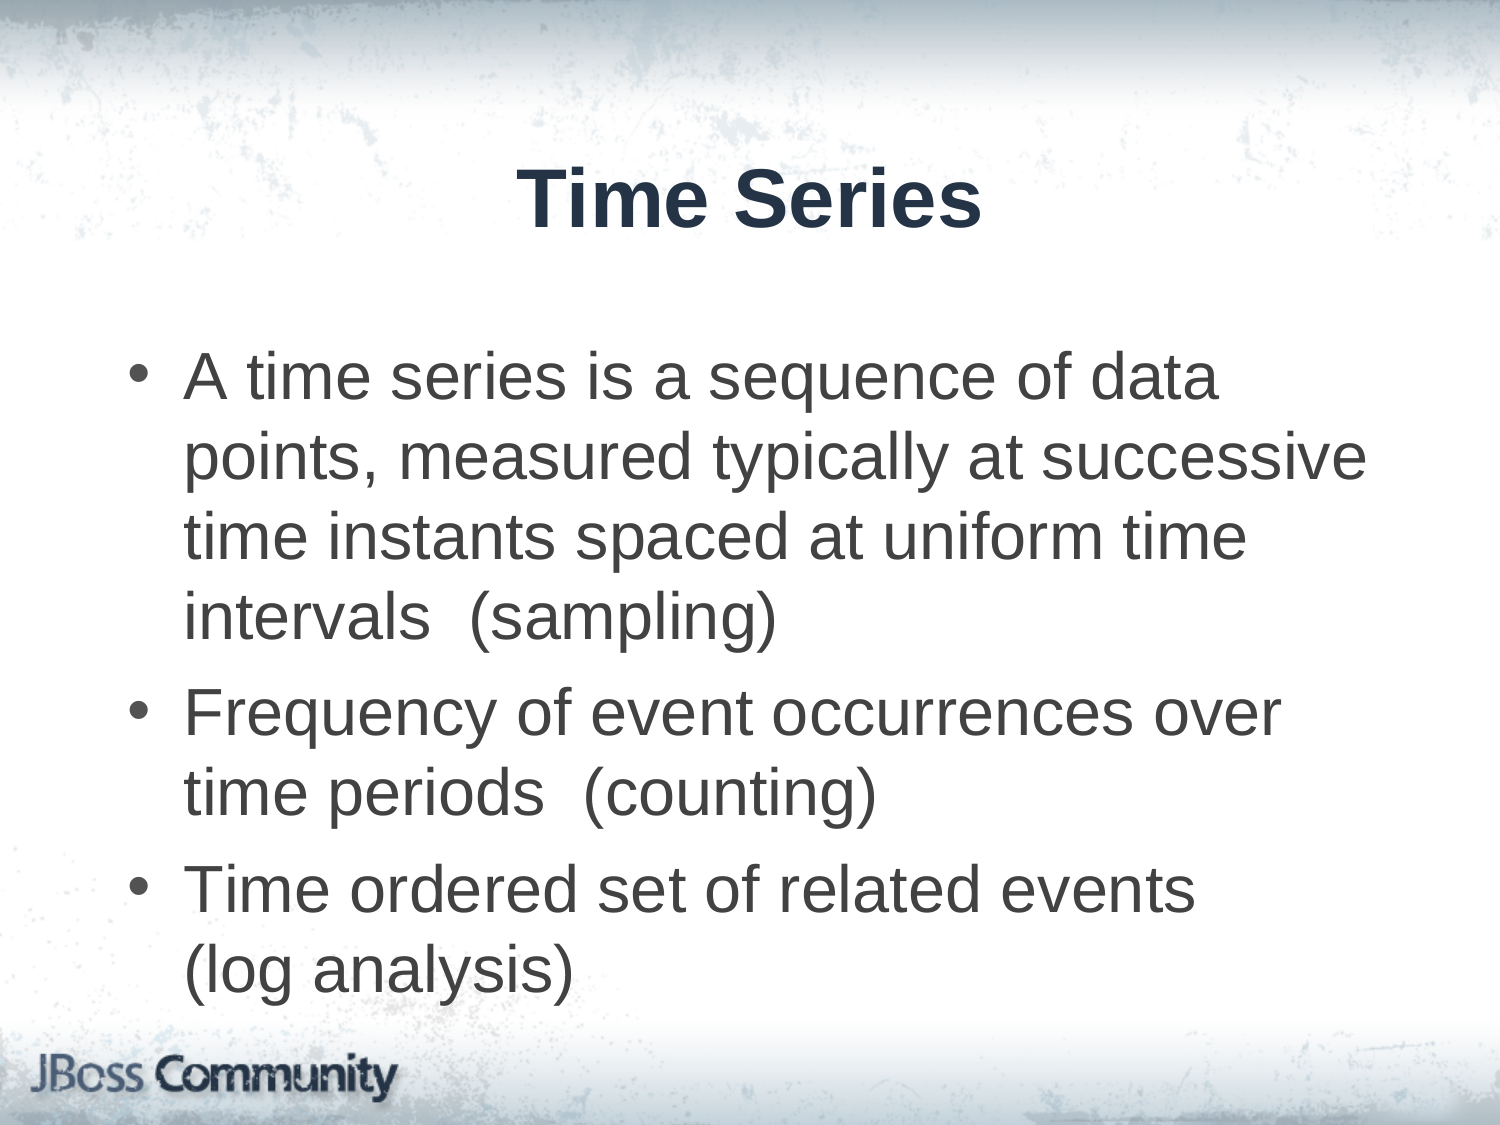

# Time Series
A time series is a sequence of data points, measured typically at successive time instants spaced at uniform time intervals (sampling)
Frequency of event occurrences over time periods (counting)
Time ordered set of related events
(log analysis)